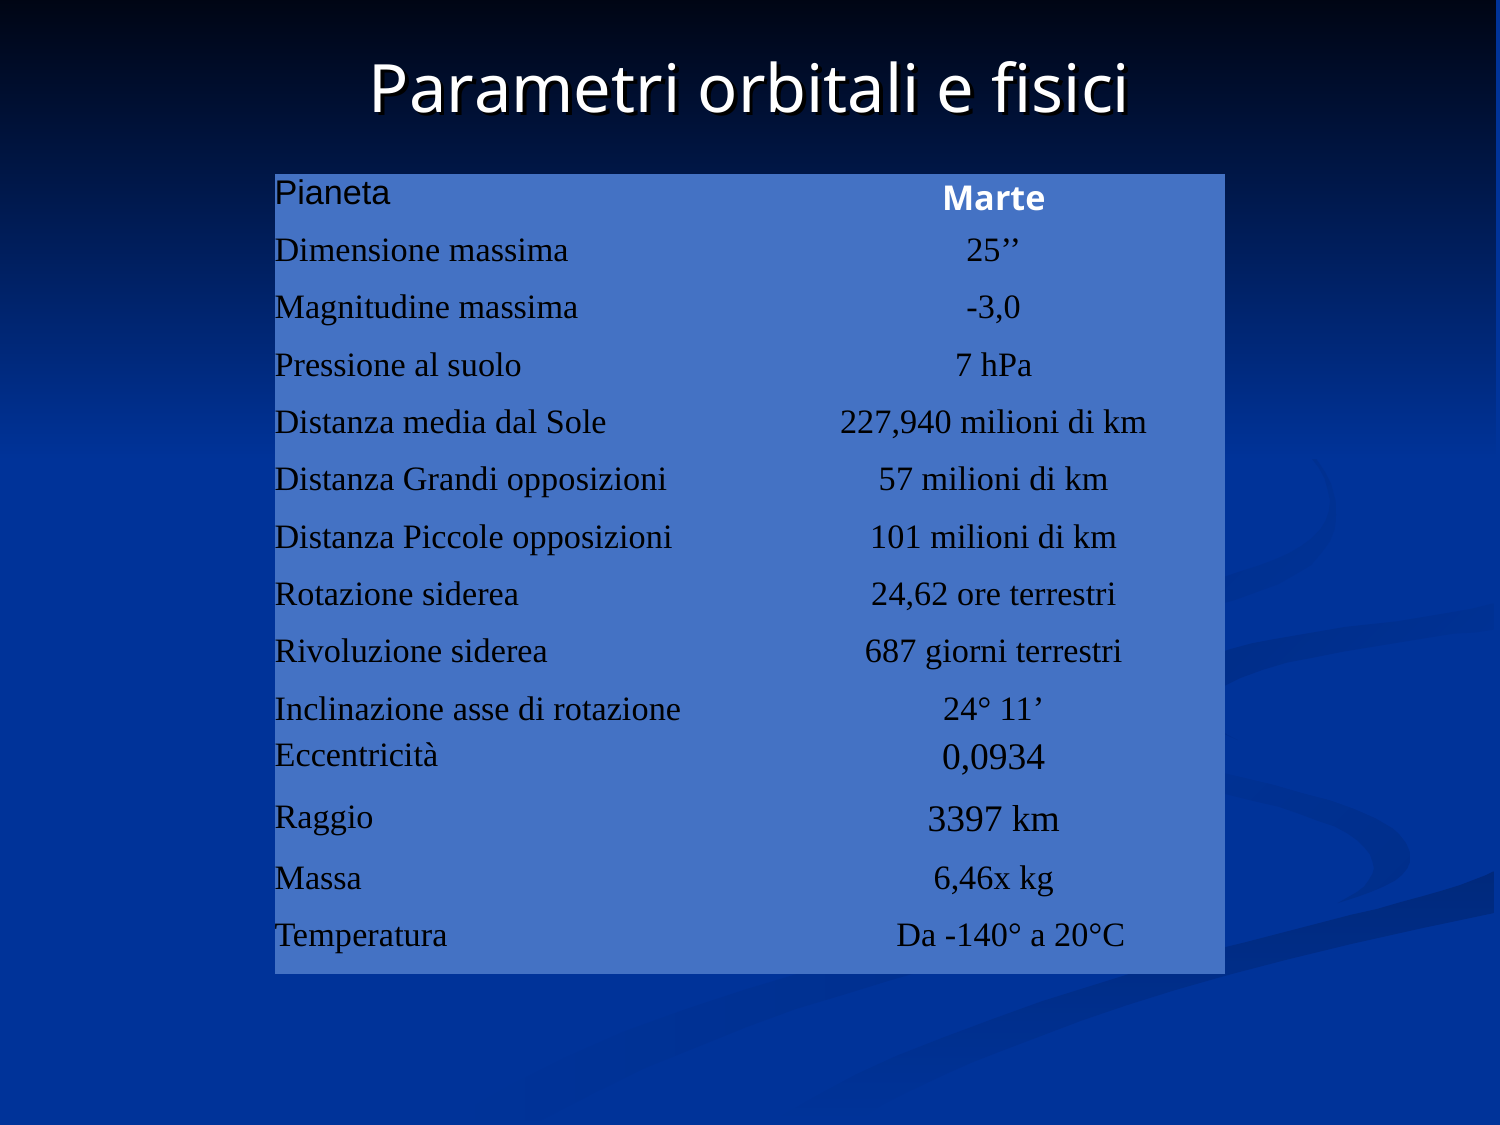

# Parametri orbitali e fisici
| Pianeta | Marte |
| --- | --- |
| Dimensione massima | 25’’ |
| Magnitudine massima | -3,0 |
| Pressione al suolo | 7 hPa |
| Distanza media dal Sole | 227,940 milioni di km |
| Distanza Grandi opposizioni | 57 milioni di km |
| Distanza Piccole opposizioni | 101 milioni di km |
| Rotazione siderea | 24,62 ore terrestri |
| Rivoluzione siderea | 687 giorni terrestri |
| Inclinazione asse di rotazione | 24° 11’ |
| Eccentricità | 0,0934 |
| Raggio | 3397 km |
| Massa | 6,46x kg |
| Temperatura | Da -140° a 20°C |